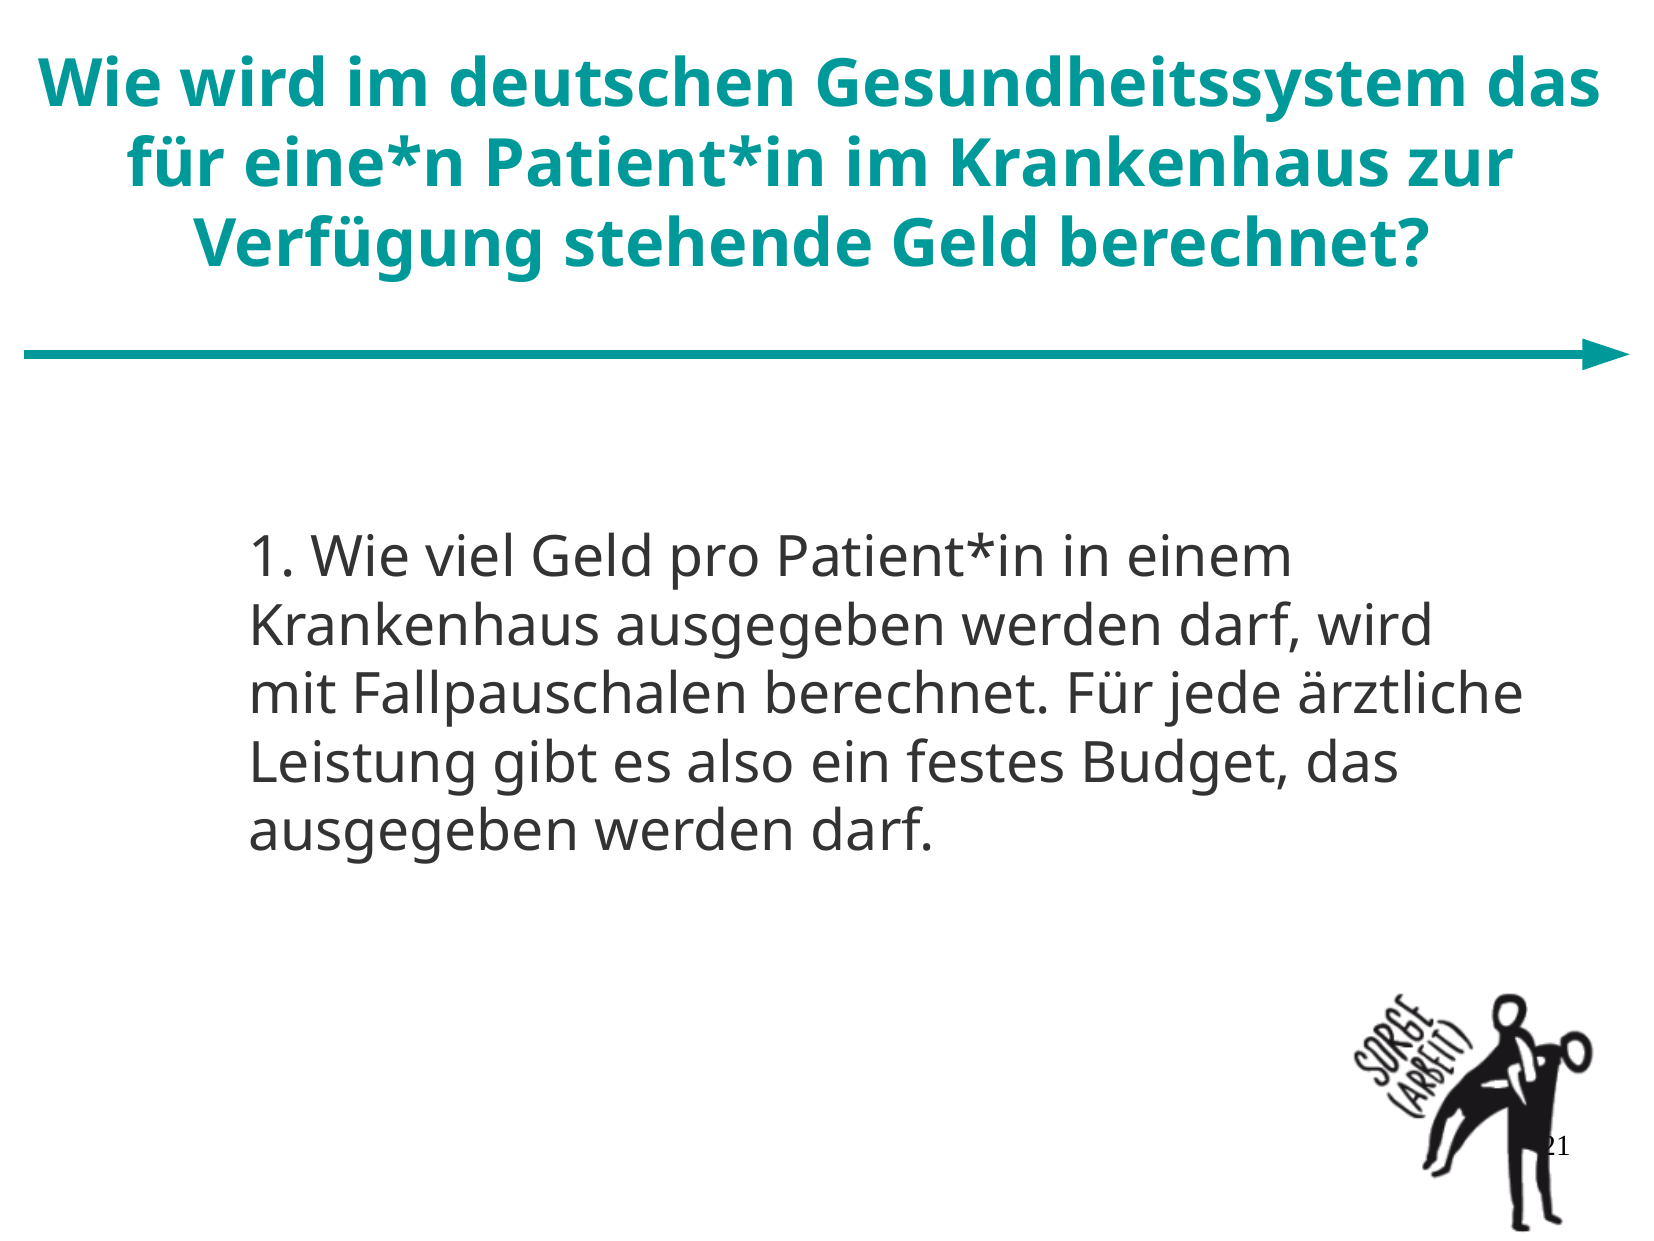

# Wie wird im deutschen Gesundheitssystem das für eine*n Patient*in im Krankenhaus zur Verfügung stehende Geld berechnet?
1. Wie viel Geld pro Patient*in in einem Krankenhaus ausgegeben werden darf, wird mit Fallpauschalen berechnet. Für jede ärztliche Leistung gibt es also ein festes Budget, das ausgegeben werden darf.
21